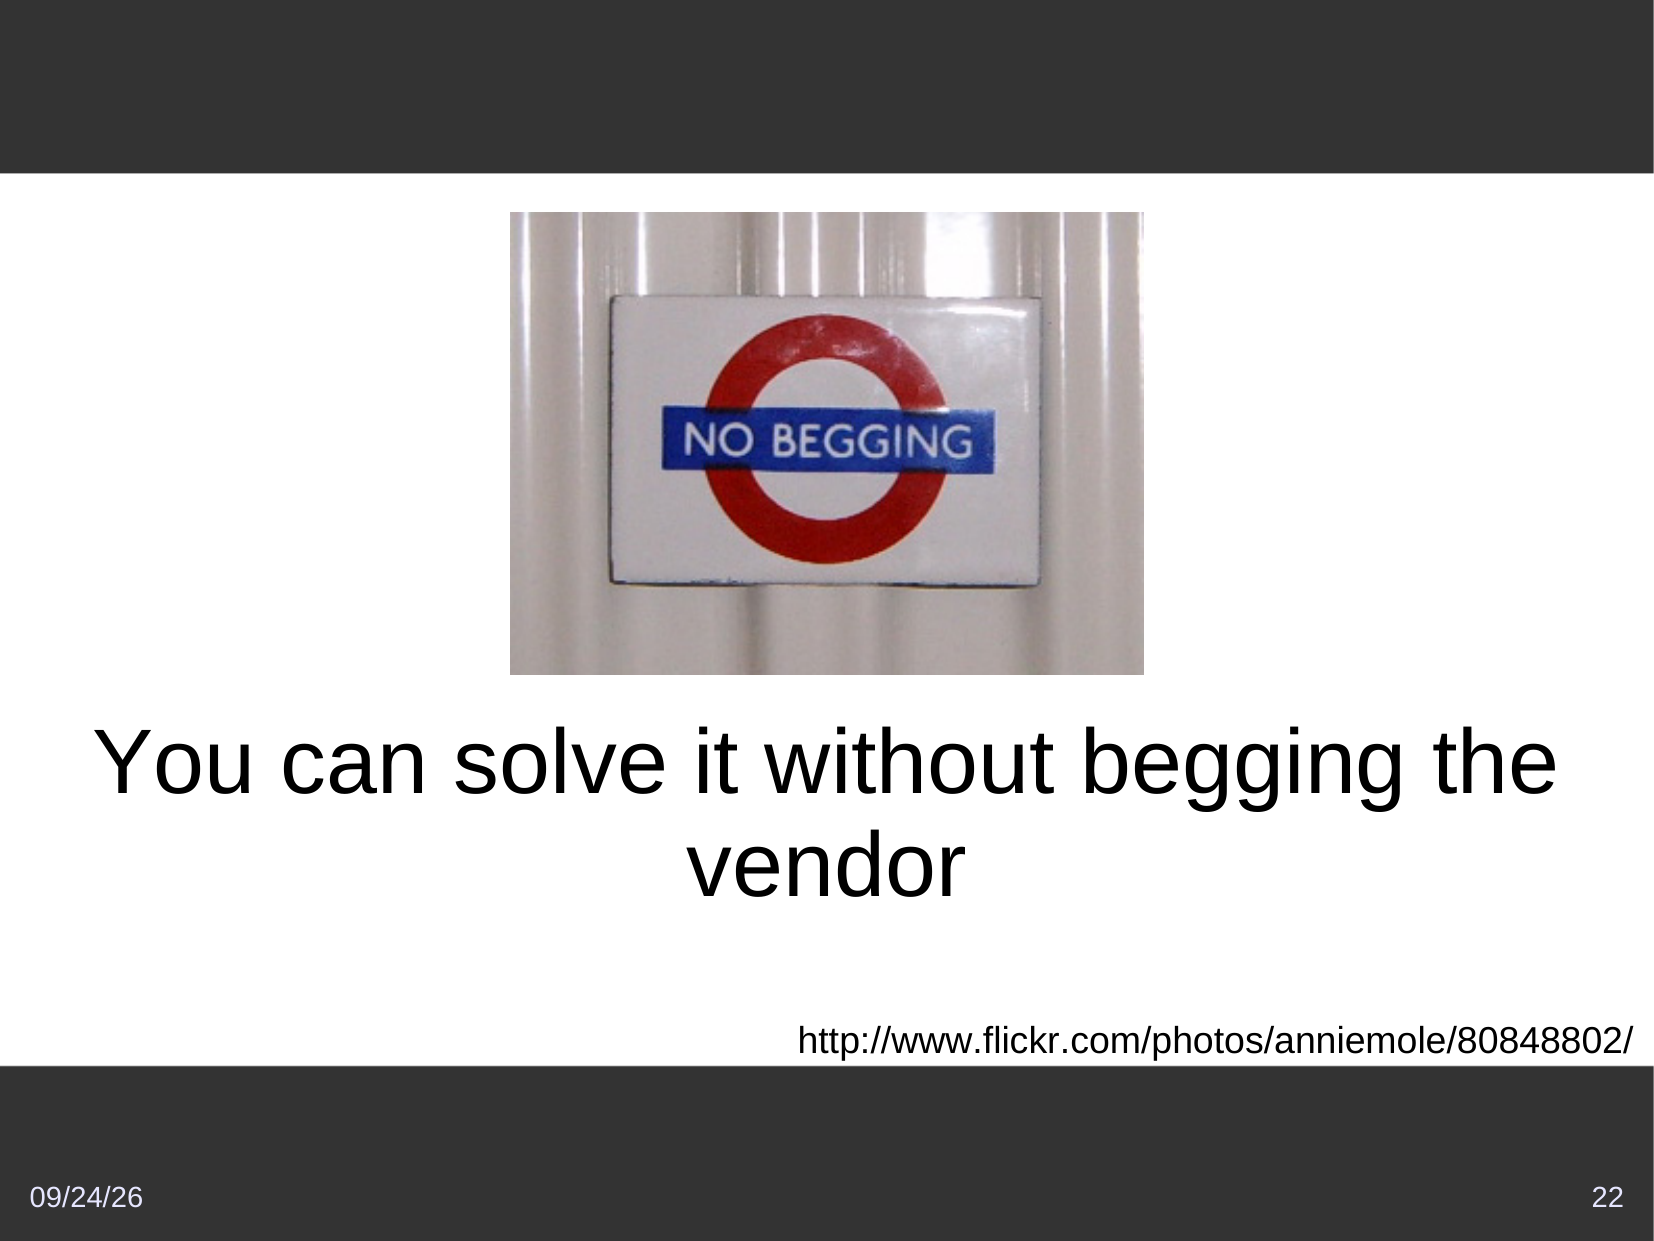

#
You can solve it without begging the vendor
http://www.flickr.com/photos/anniemole/80848802/
22